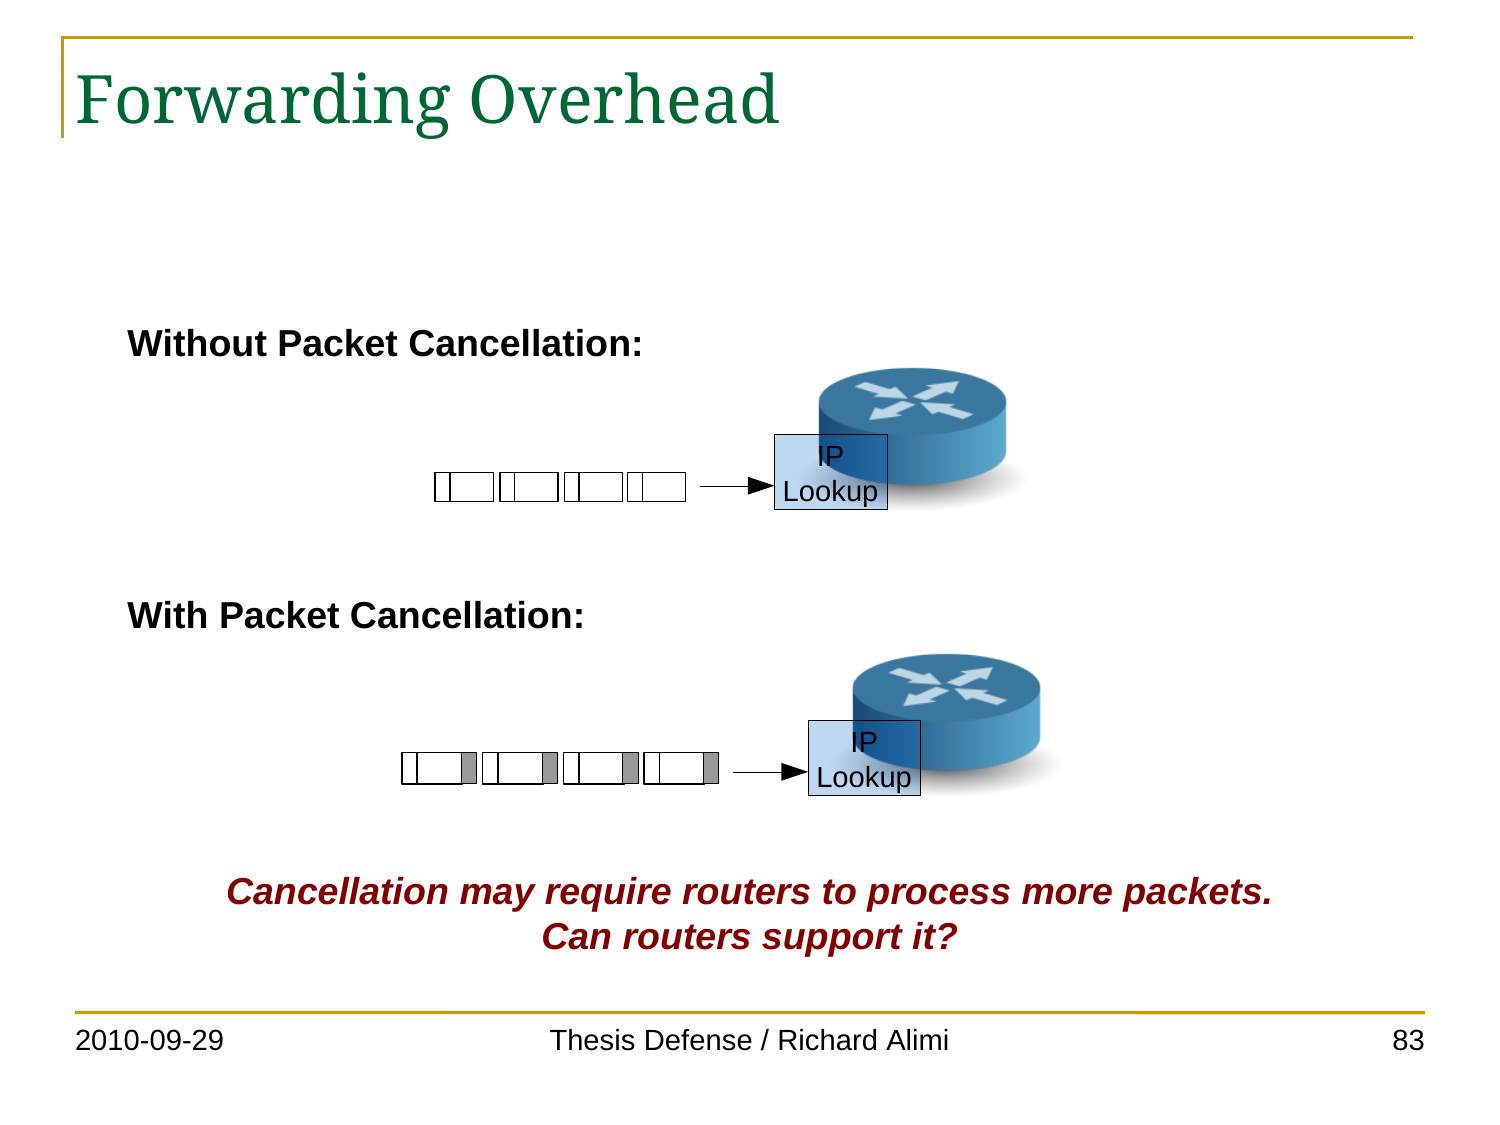

# Forwarding Overhead
Without Packet Cancellation:
IP
Lookup
With Packet Cancellation:
IP
Lookup
Cancellation may require routers to process more packets.
Can routers support it?
2010-09-29
Thesis Defense / Richard Alimi
83